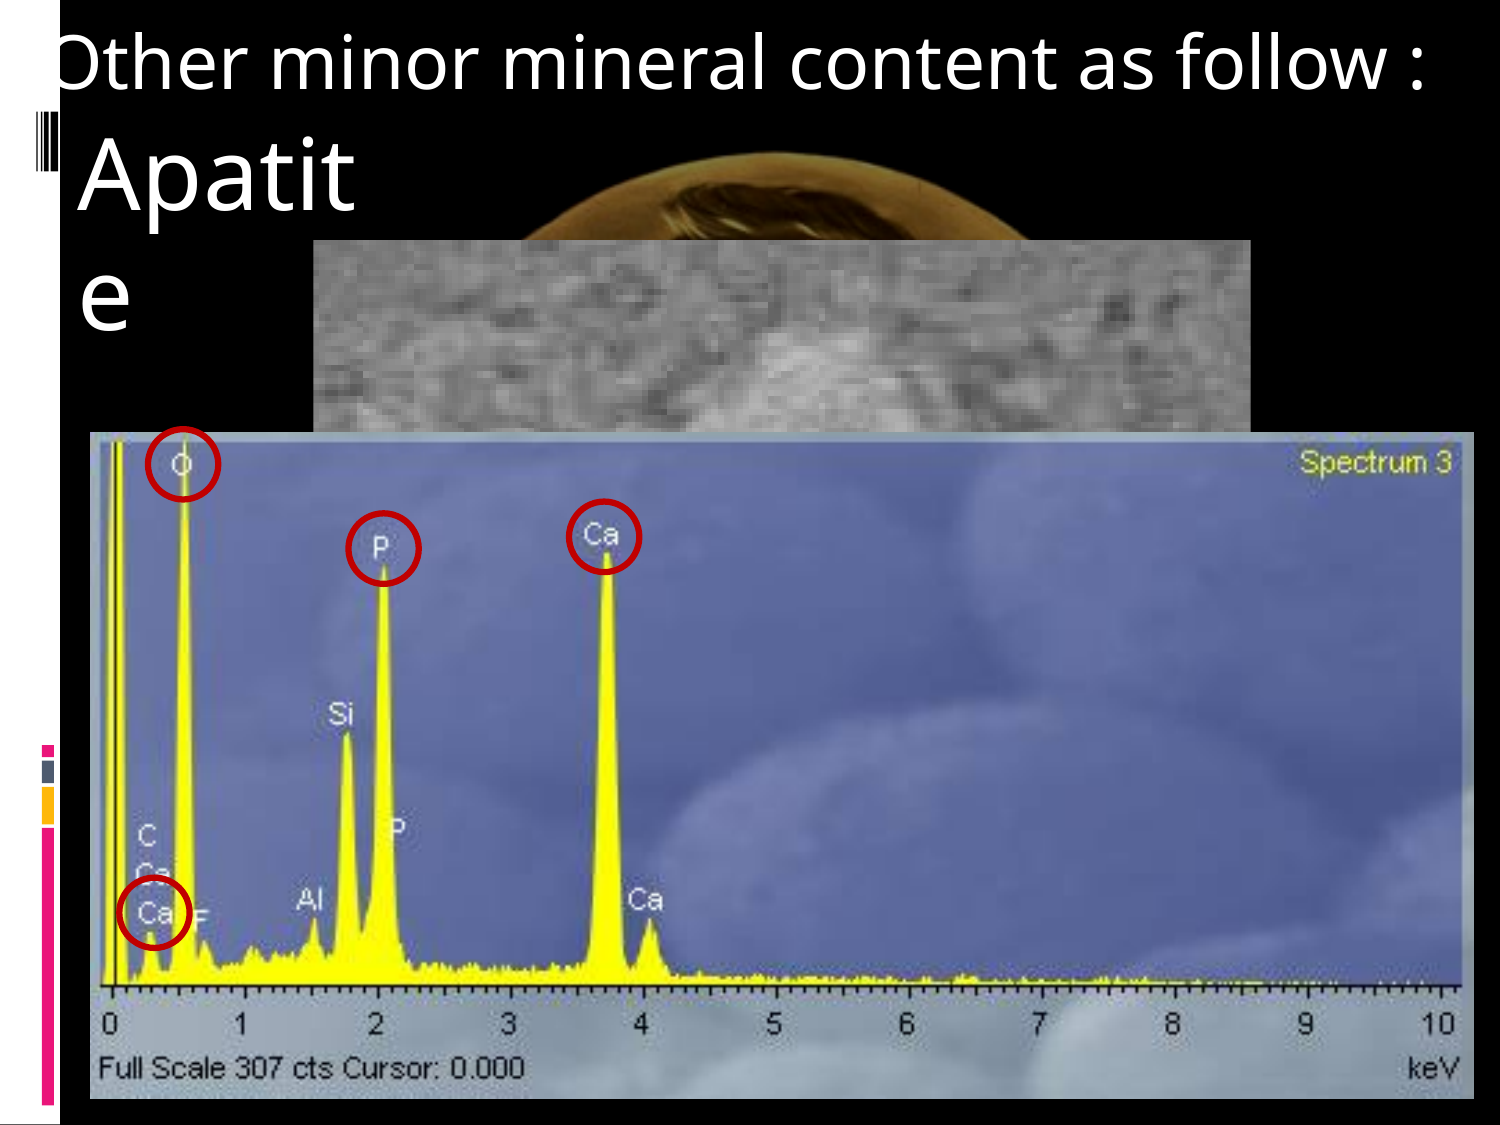

Other minor mineral content as follow :
Apatite